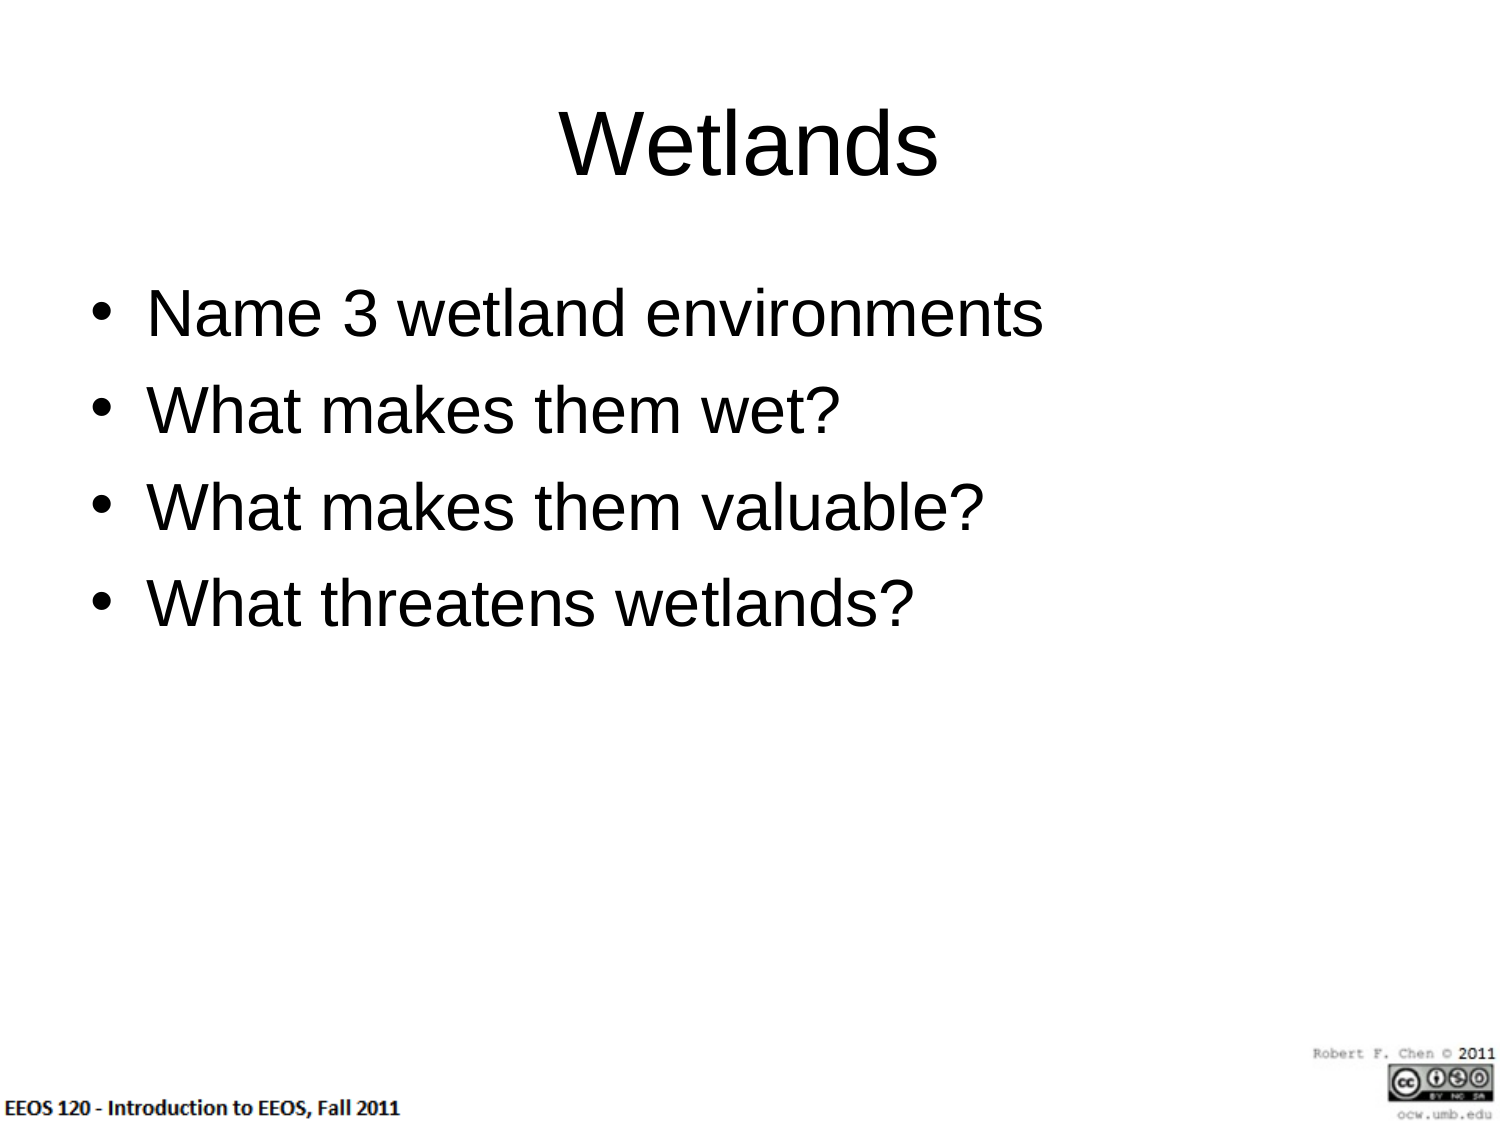

# Wetlands
Name 3 wetland environments
What makes them wet?
What makes them valuable?
What threatens wetlands?